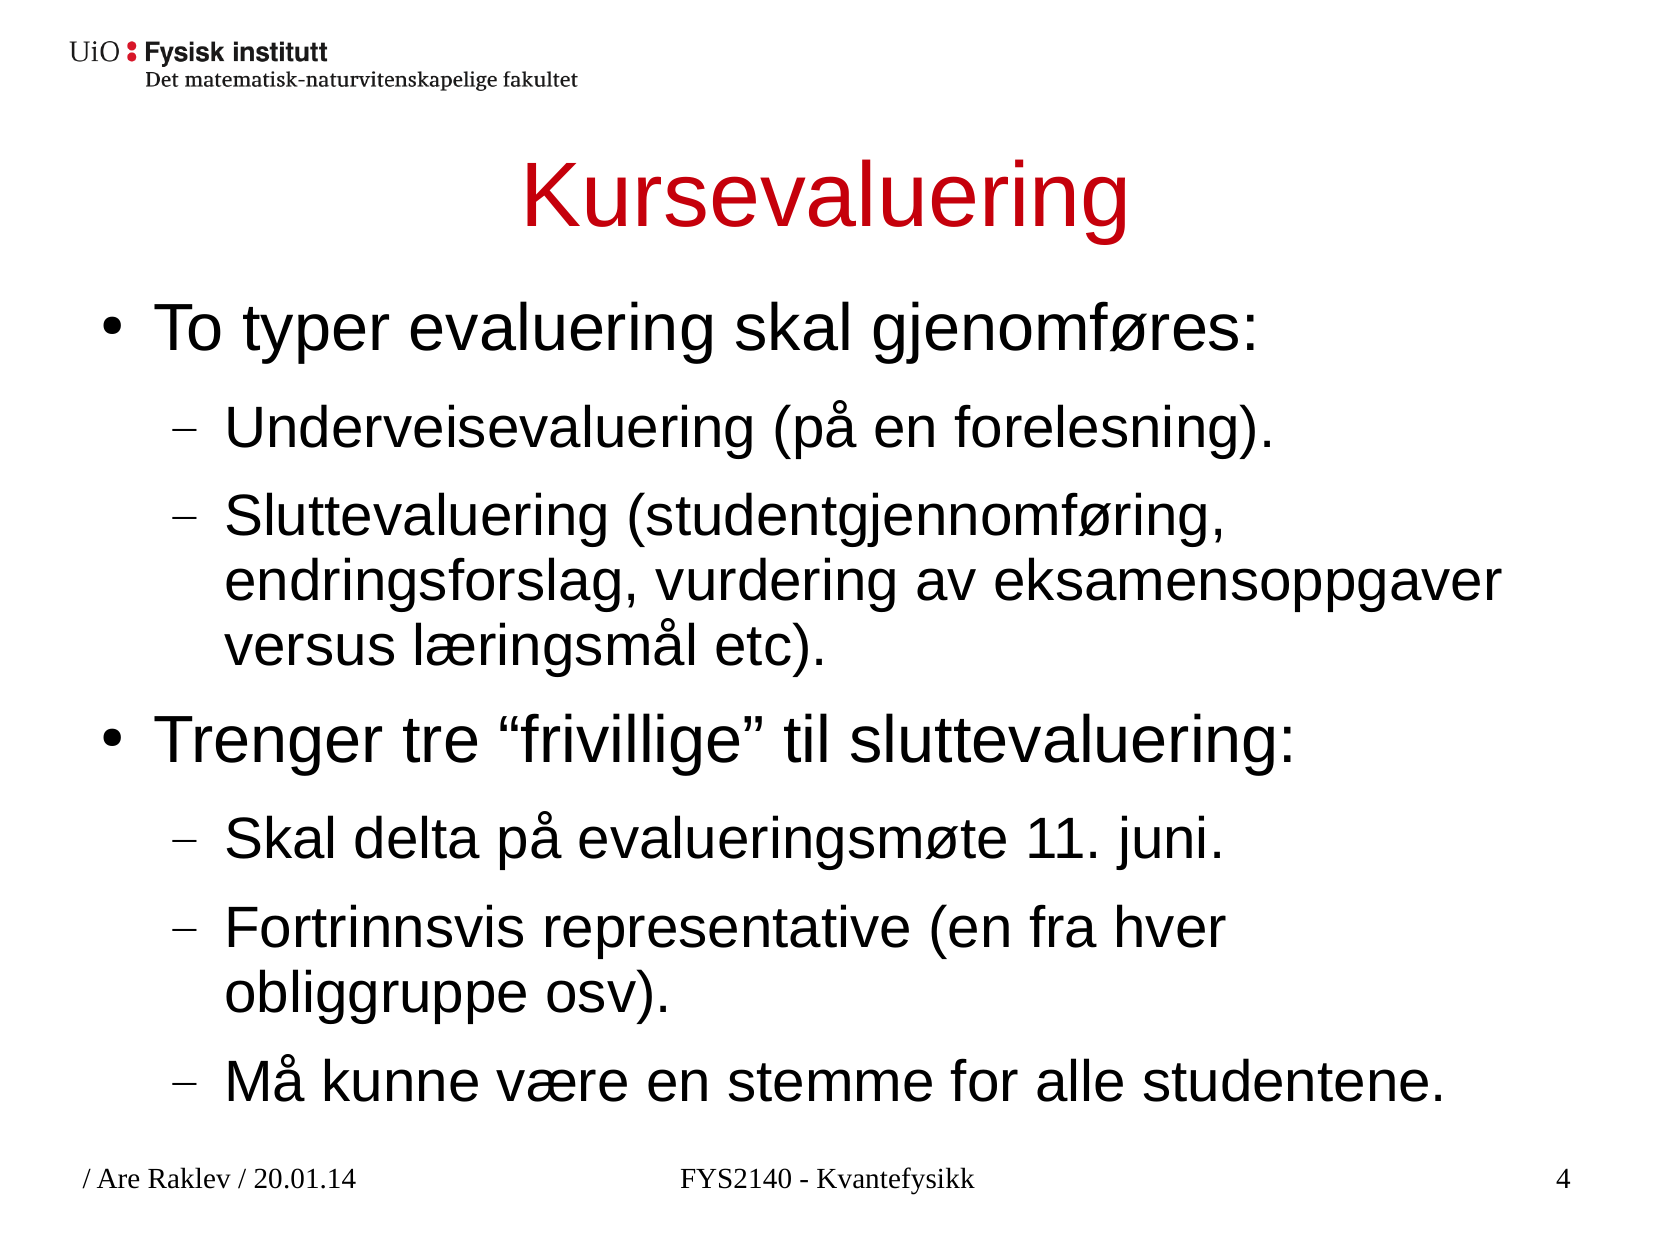

# Kursevaluering
To typer evaluering skal gjenomføres:
Underveisevaluering (på en forelesning).
Sluttevaluering (studentgjennomføring, endringsforslag, vurdering av eksamensoppgaver versus læringsmål etc).
Trenger tre “frivillige” til sluttevaluering:
Skal delta på evalueringsmøte 11. juni.
Fortrinnsvis representative (en fra hver obliggruppe osv).
Må kunne være en stemme for alle studentene.
/ Are Raklev / 20.01.14
FYS2140 - Kvantefysikk
4